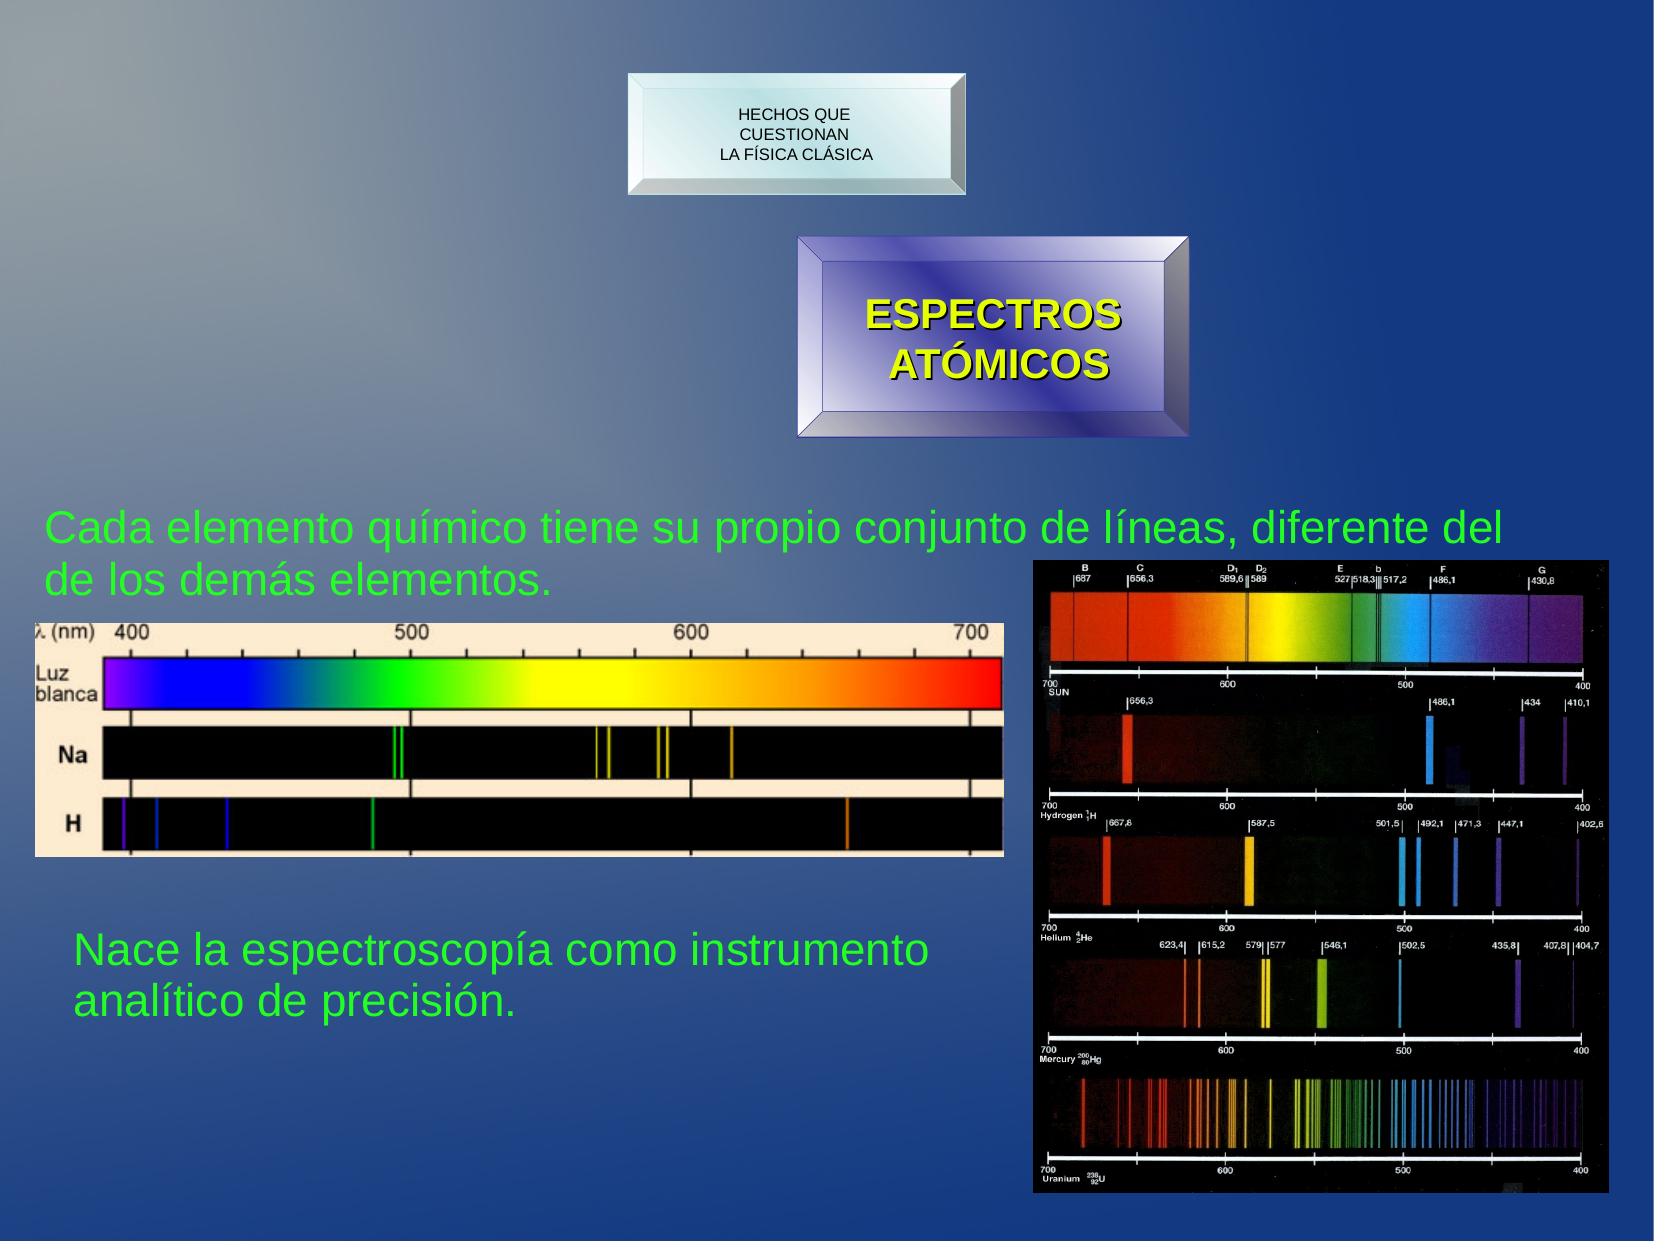

HECHOS QUE
CUESTIONAN
LA FÍSICA CLÁSICA
ESPECTROS
 ATÓMICOS
Cada elemento químico tiene su propio conjunto de líneas, diferente del de los demás elementos.
Nace la espectroscopía como instrumento analítico de precisión.